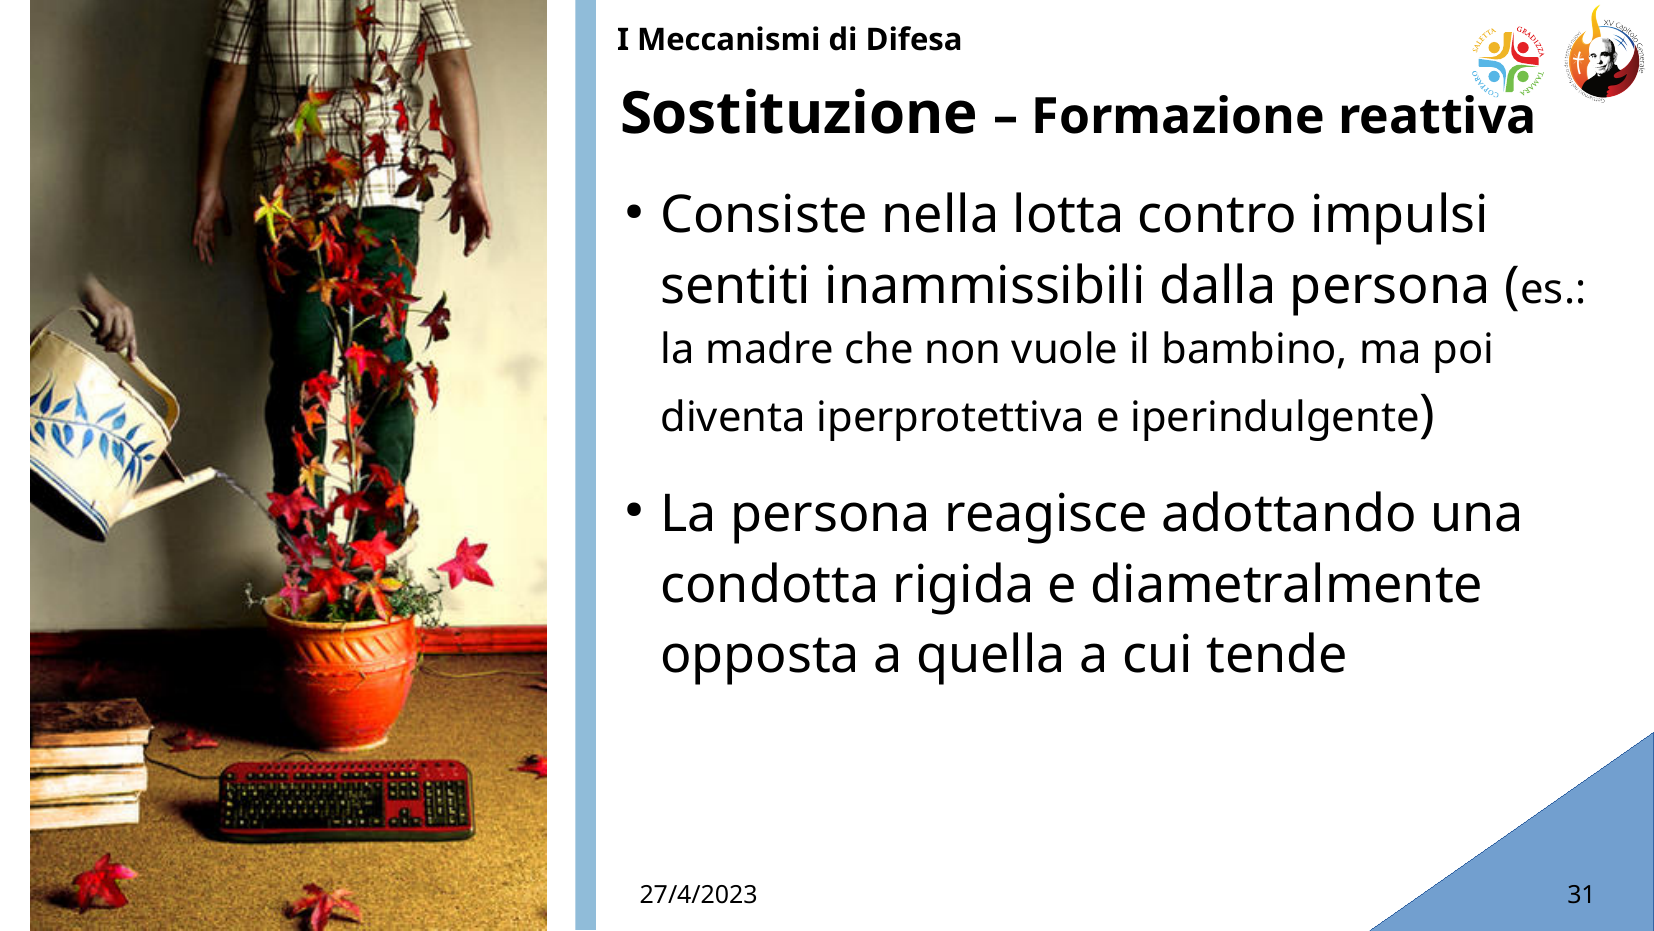

I Meccanismi di Difesa
Sostituzione – Formazione reattiva
# Consiste nella lotta contro impulsi sentiti inammissibili dalla persona (es.: la madre che non vuole il bambino, ma poi diventa iperprotettiva e iperindulgente)
La persona reagisce adottando una condotta rigida e diametralmente opposta a quella a cui tende